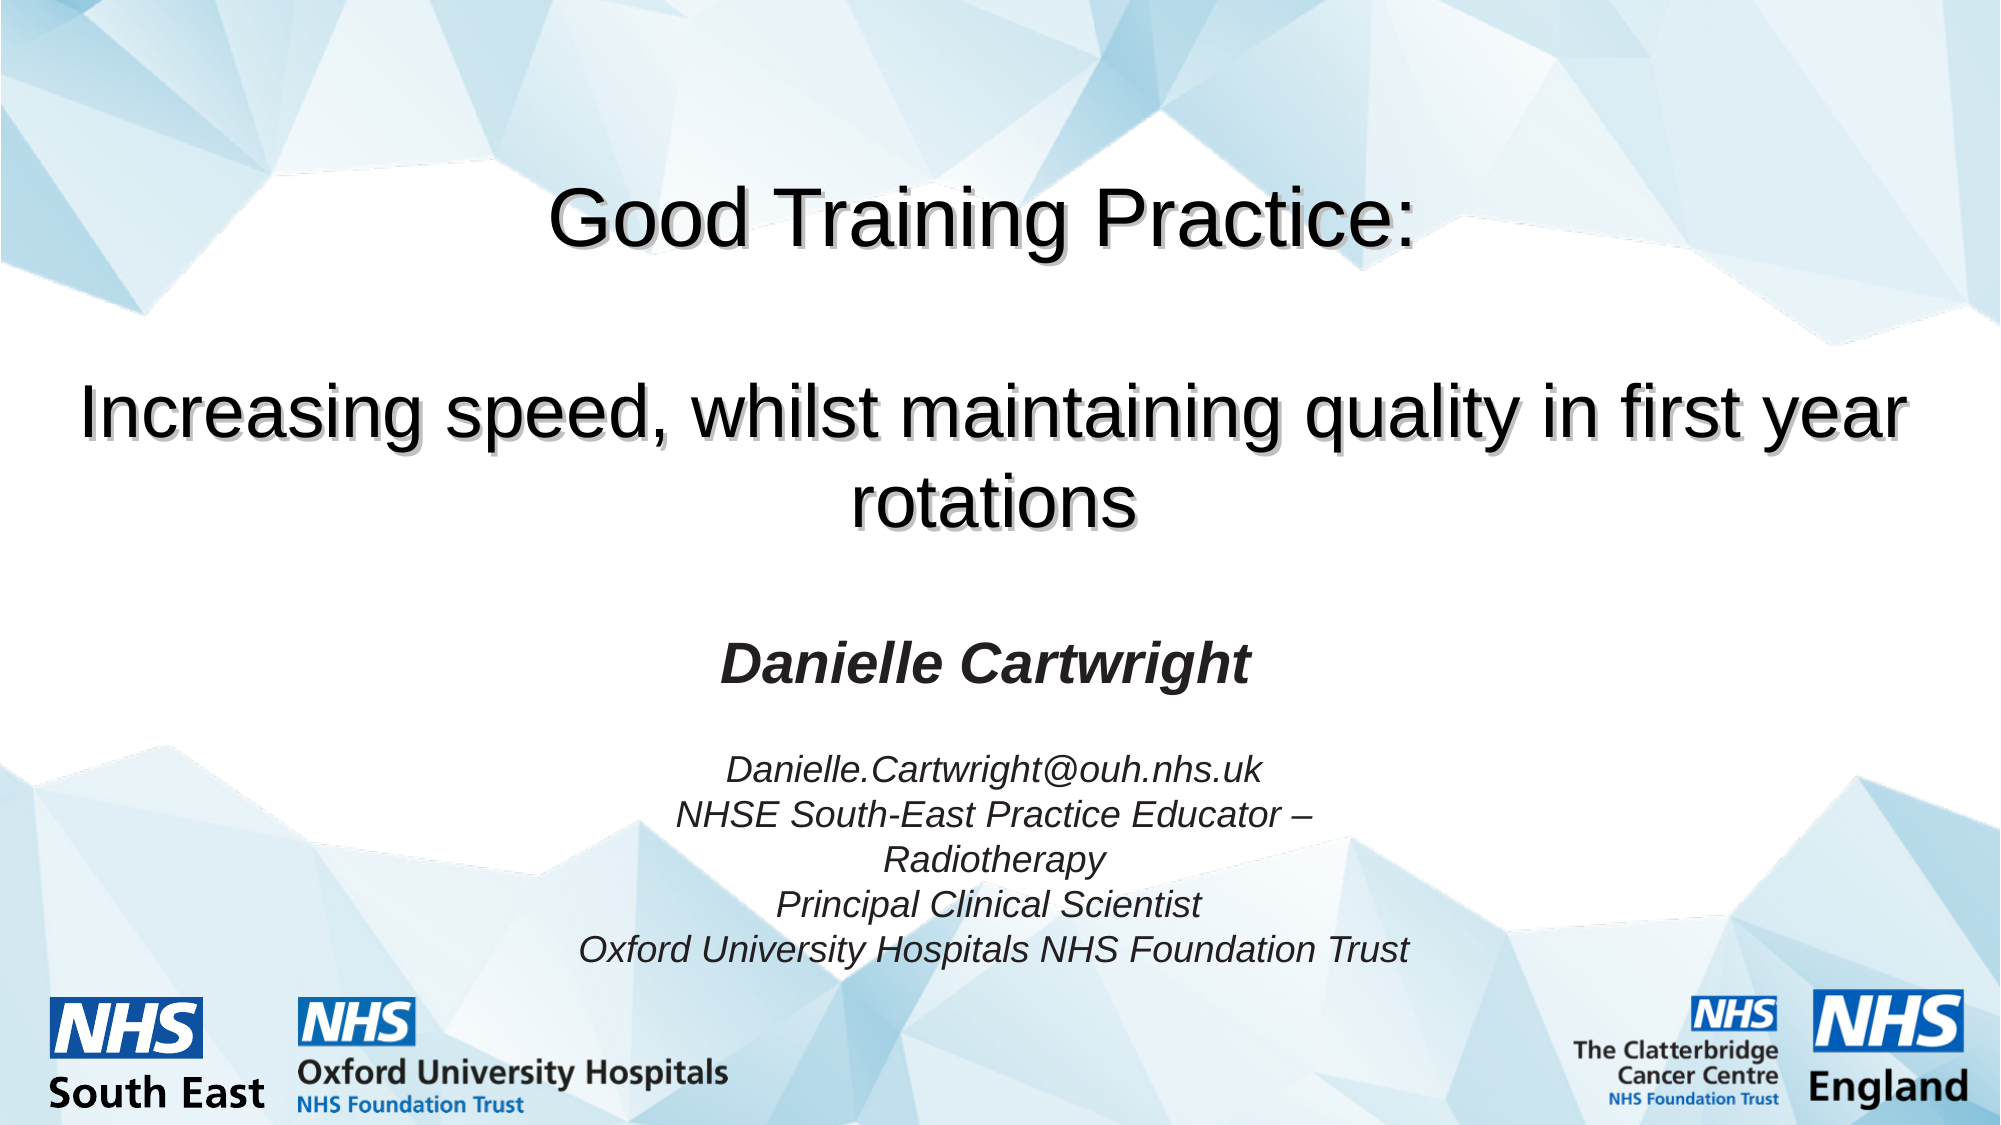

Good Training Practice:
Increasing speed, whilst maintaining quality in first year rotations
Danielle Cartwright
Danielle.Cartwright@ouh.nhs.uk
NHSE South-East Practice Educator – Radiotherapy
Principal Clinical Scientist
Oxford University Hospitals NHS Foundation Trust